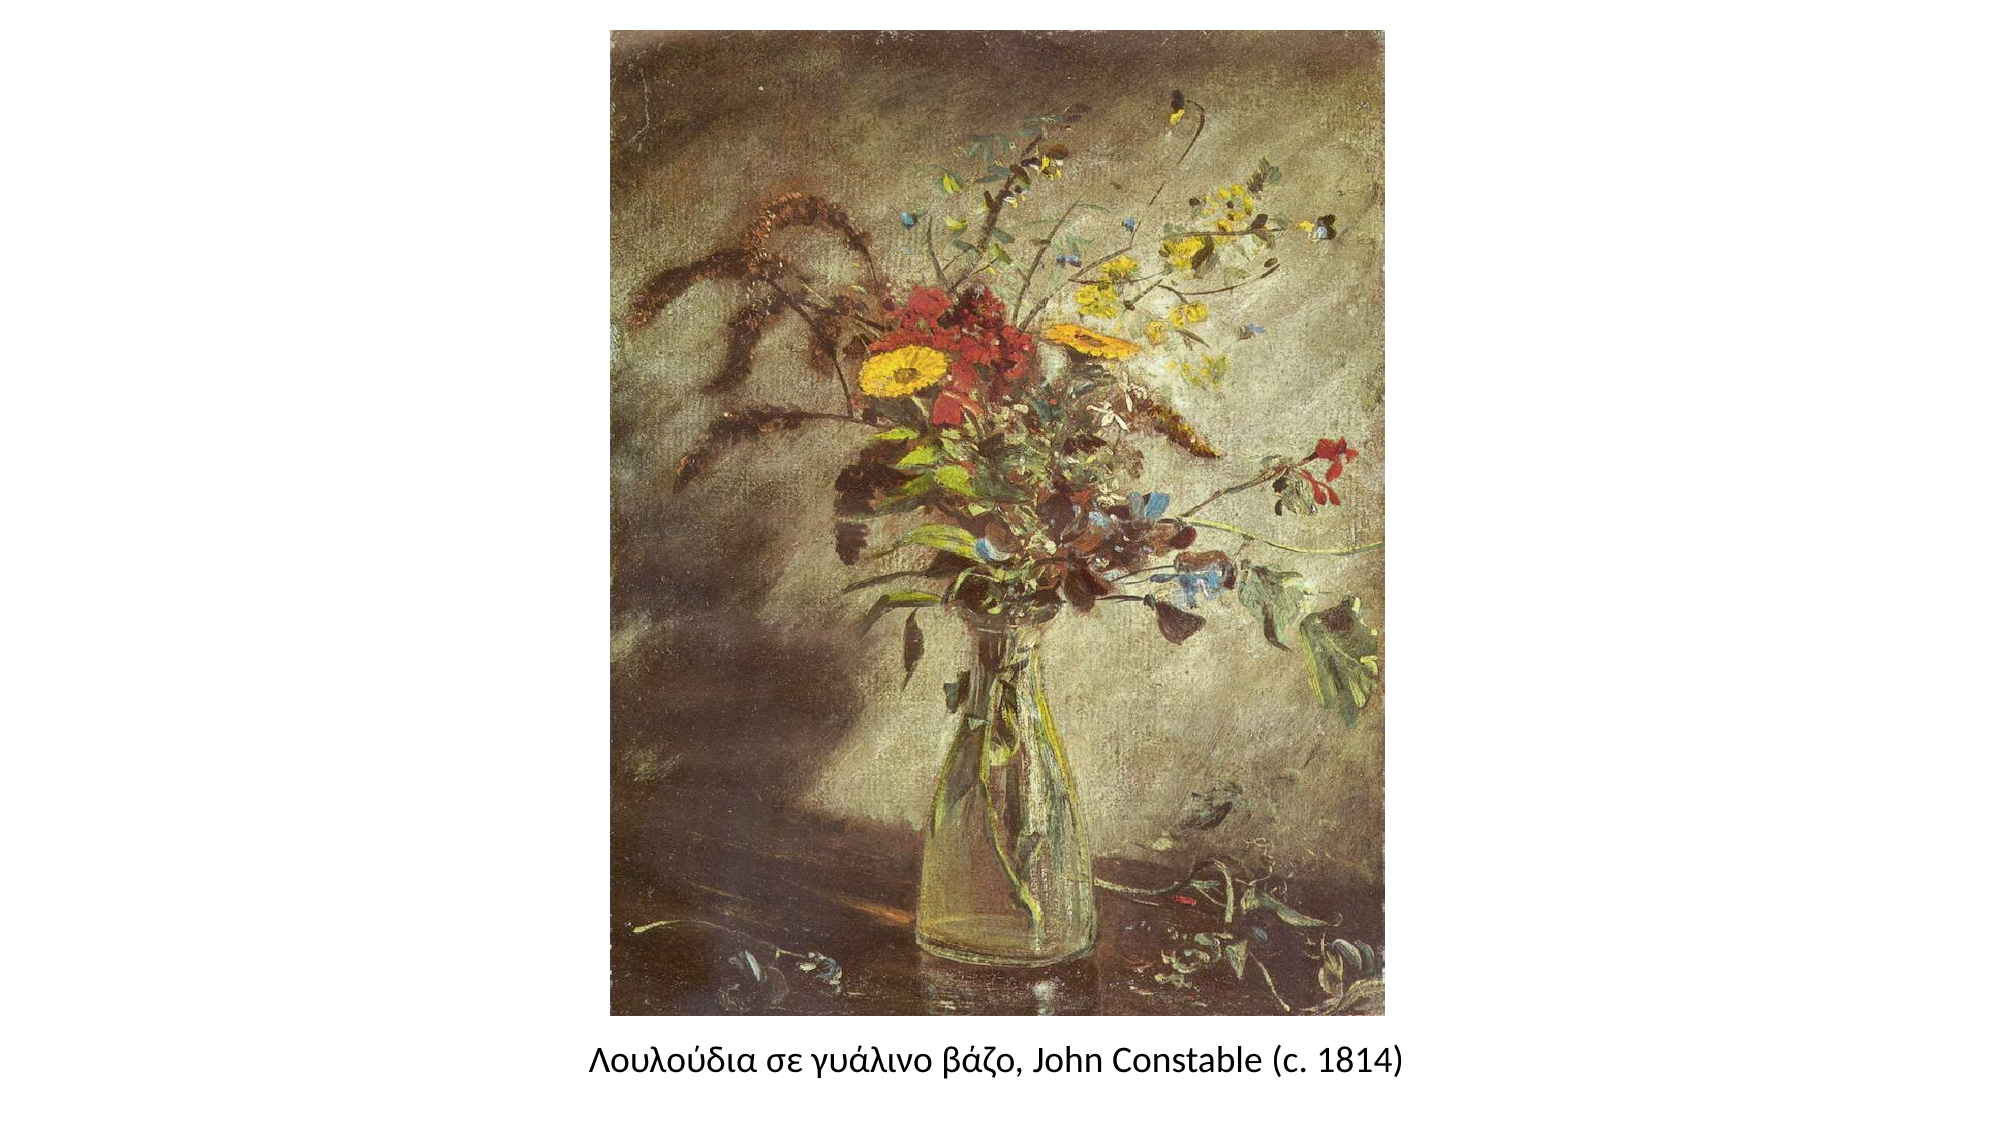

Λουλούδια σε γυάλινο βάζο, John Constable (c. 1814)